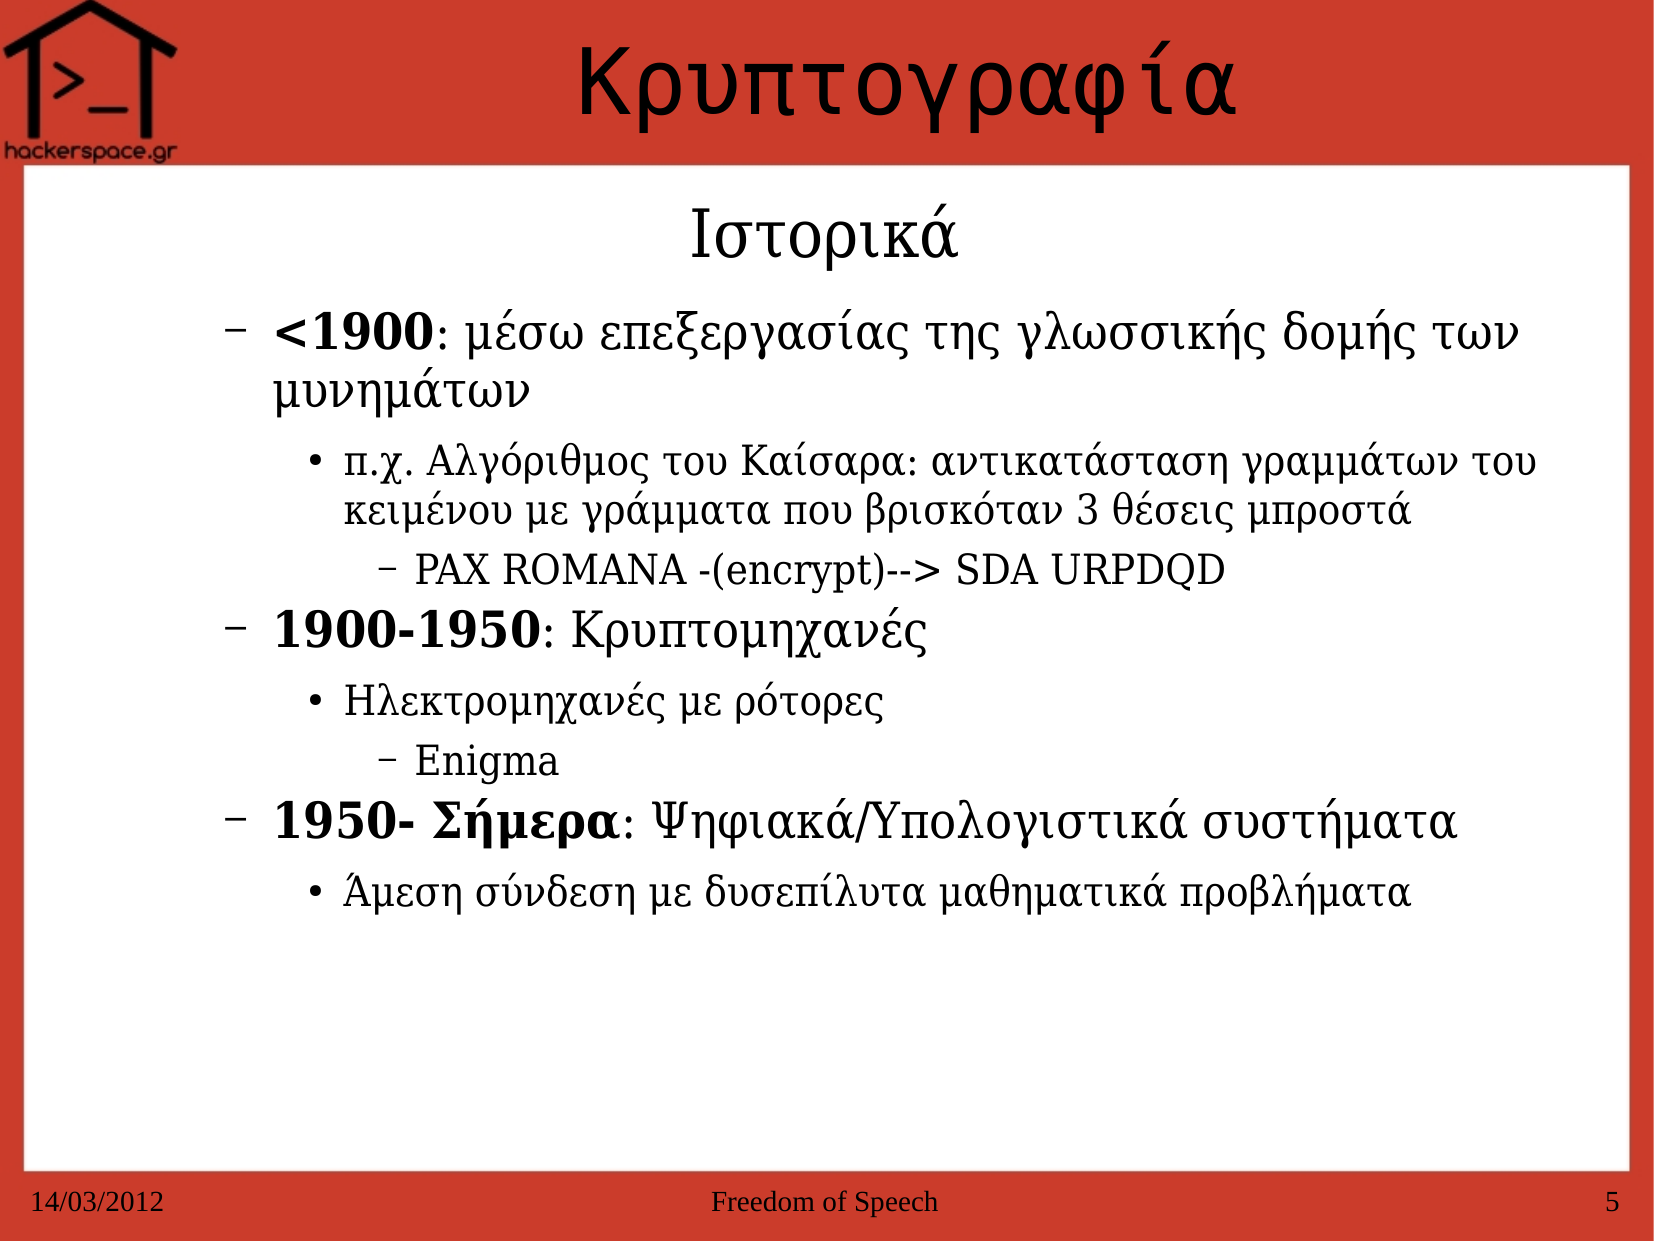

# Κρυπτογραφία
Ιστορικά
<1900: μέσω επεξεργασίας της γλωσσικής δομής των μυνημάτων
π.χ. Αλγόριθμος του Καίσαρα: αντικατάσταση γραμμάτων του κειμένου με γράμματα που βρισκόταν 3 θέσεις μπροστά
PAX ROMANA -(encrypt)--> SDA URPDQD
1900-1950: Κρυπτομηχανές
Ηλεκτρομηχανές με ρότορες
Enigma
1950- Σήμερα: Ψηφιακά/Υπολογιστικά συστήματα
Άμεση σύνδεση με δυσεπίλυτα μαθηματικά προβλήματα
14/03/2012
Freedom of Speech
5